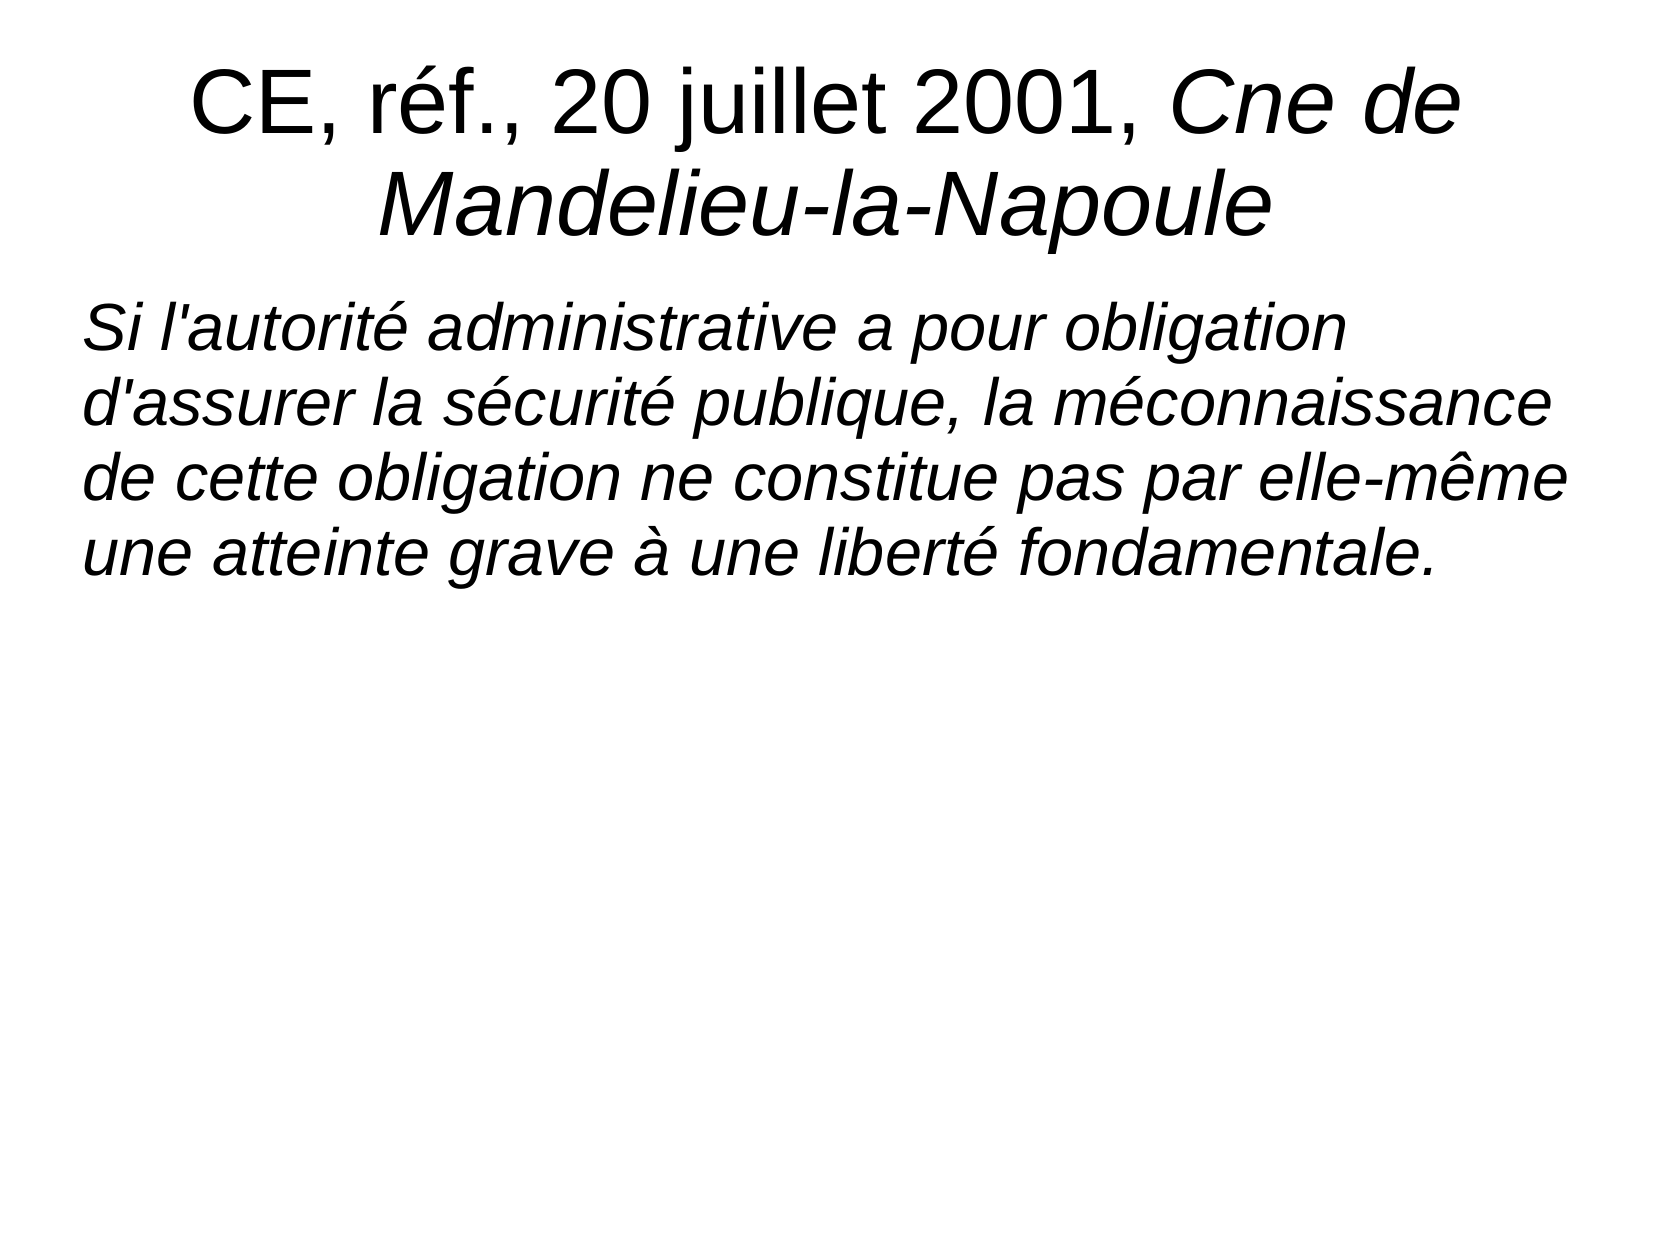

# CE, réf., 20 juillet 2001, Cne de Mandelieu-la-Napoule
Si l'autorité administrative a pour obligation d'assurer la sécurité publique, la méconnaissance de cette obligation ne constitue pas par elle-même une atteinte grave à une liberté fondamentale.